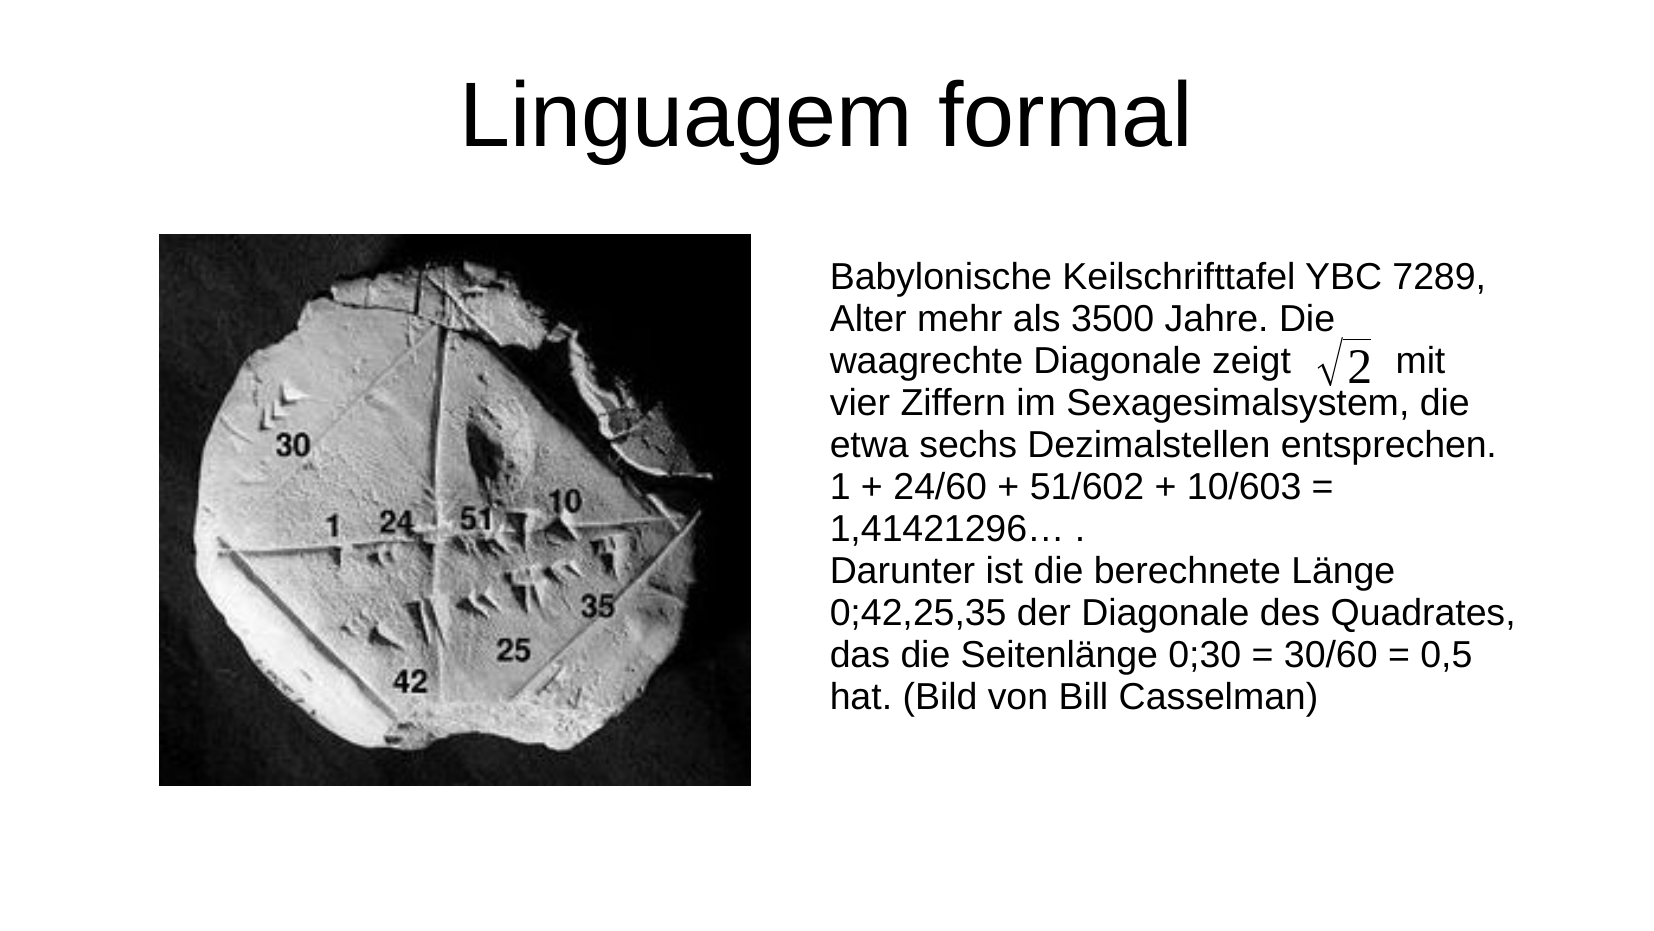

# Linguagem formal
Babylonische Keilschrifttafel YBC 7289, Alter mehr als 3500 Jahre. Die waagrechte Diagonale zeigt mit vier Ziffern im Sexagesimalsystem, die etwa sechs Dezimalstellen entsprechen.
1 + 24/60 + 51/602 + 10/603 = 1,41421296… .
Darunter ist die berechnete Länge 0;42,25,35 der Diagonale des Quadrates, das die Seitenlänge 0;30 = 30/60 = 0,5 hat. (Bild von Bill Casselman)